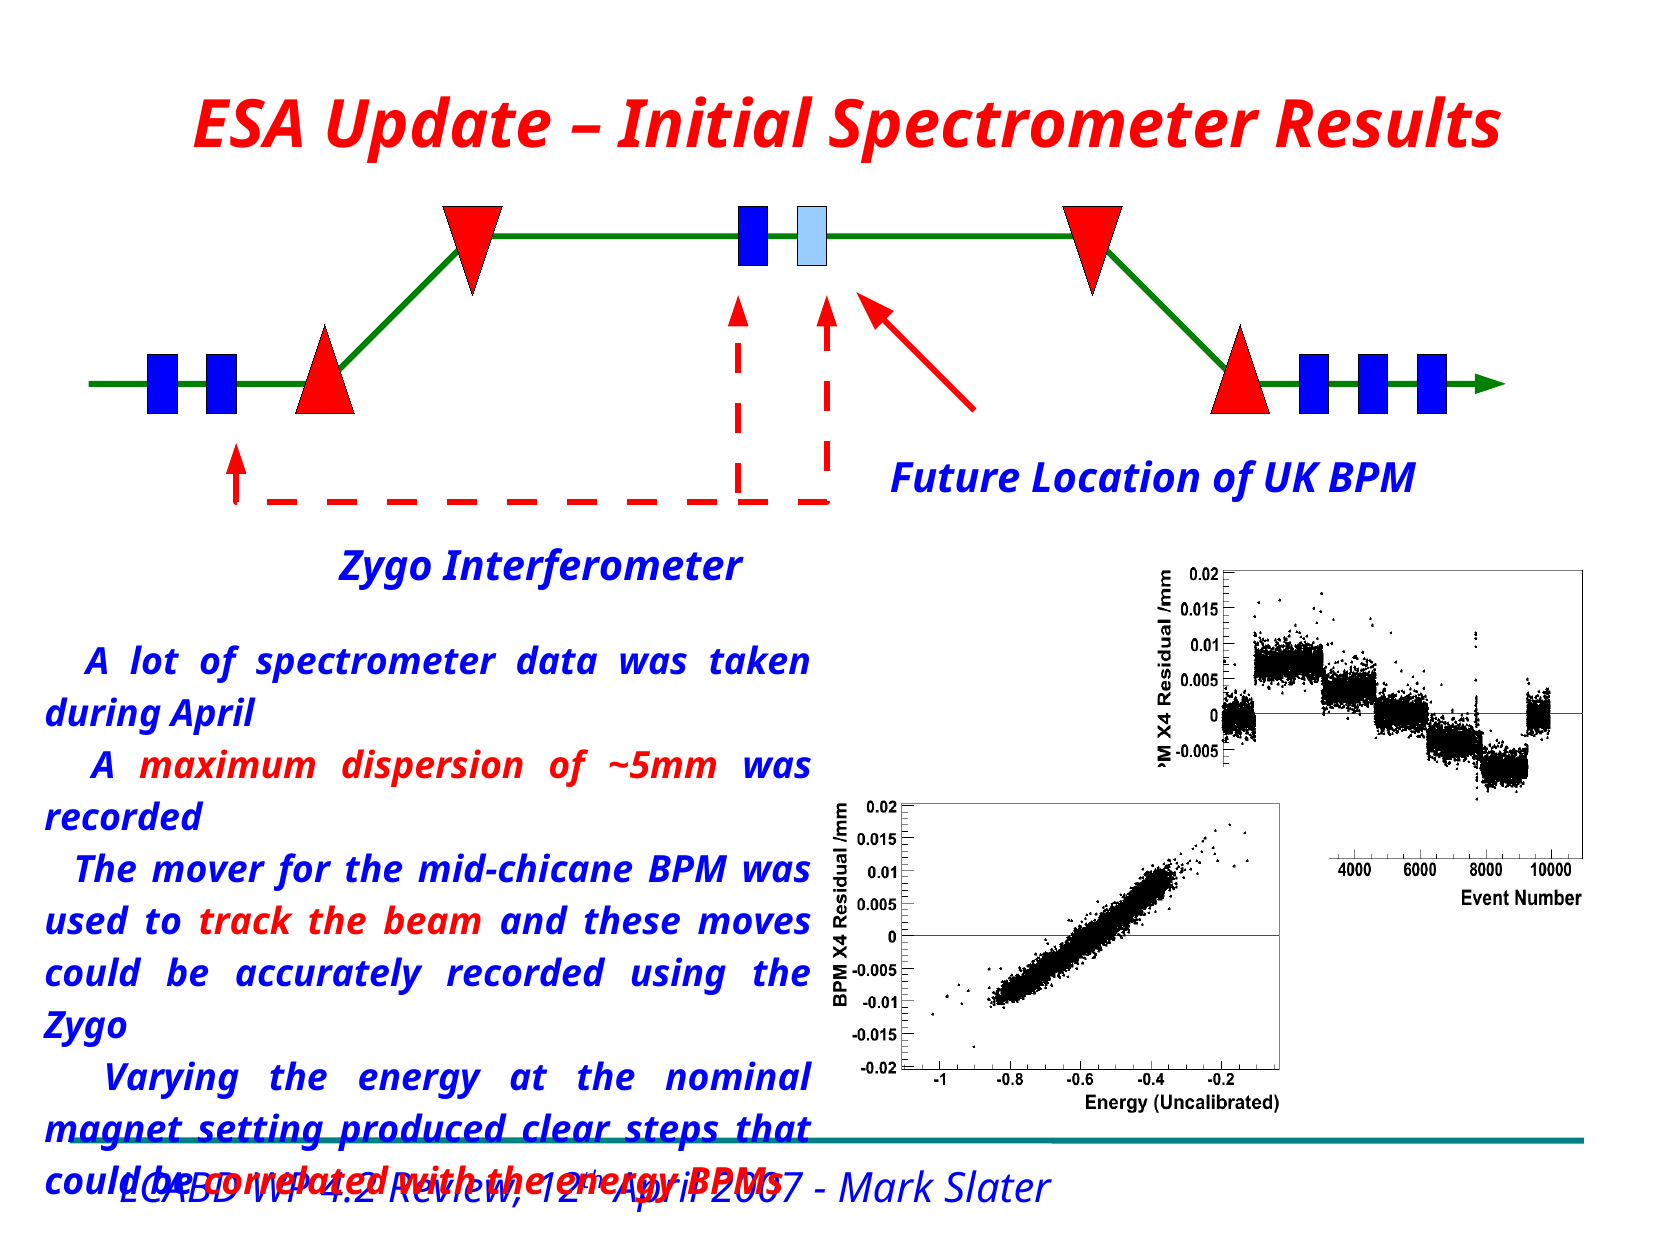

ESA Update – Initial Spectrometer Results
Future Location of UK BPM
Zygo Interferometer
 A lot of spectrometer data was taken during April
 A maximum dispersion of ~5mm was recorded
 The mover for the mid-chicane BPM was used to track the beam and these moves could be accurately recorded using the Zygo
 Varying the energy at the nominal magnet setting produced clear steps that could be correlated with the energy BPMs
LCABD WP 4.2 Review, 12th April 2007 - Mark Slater